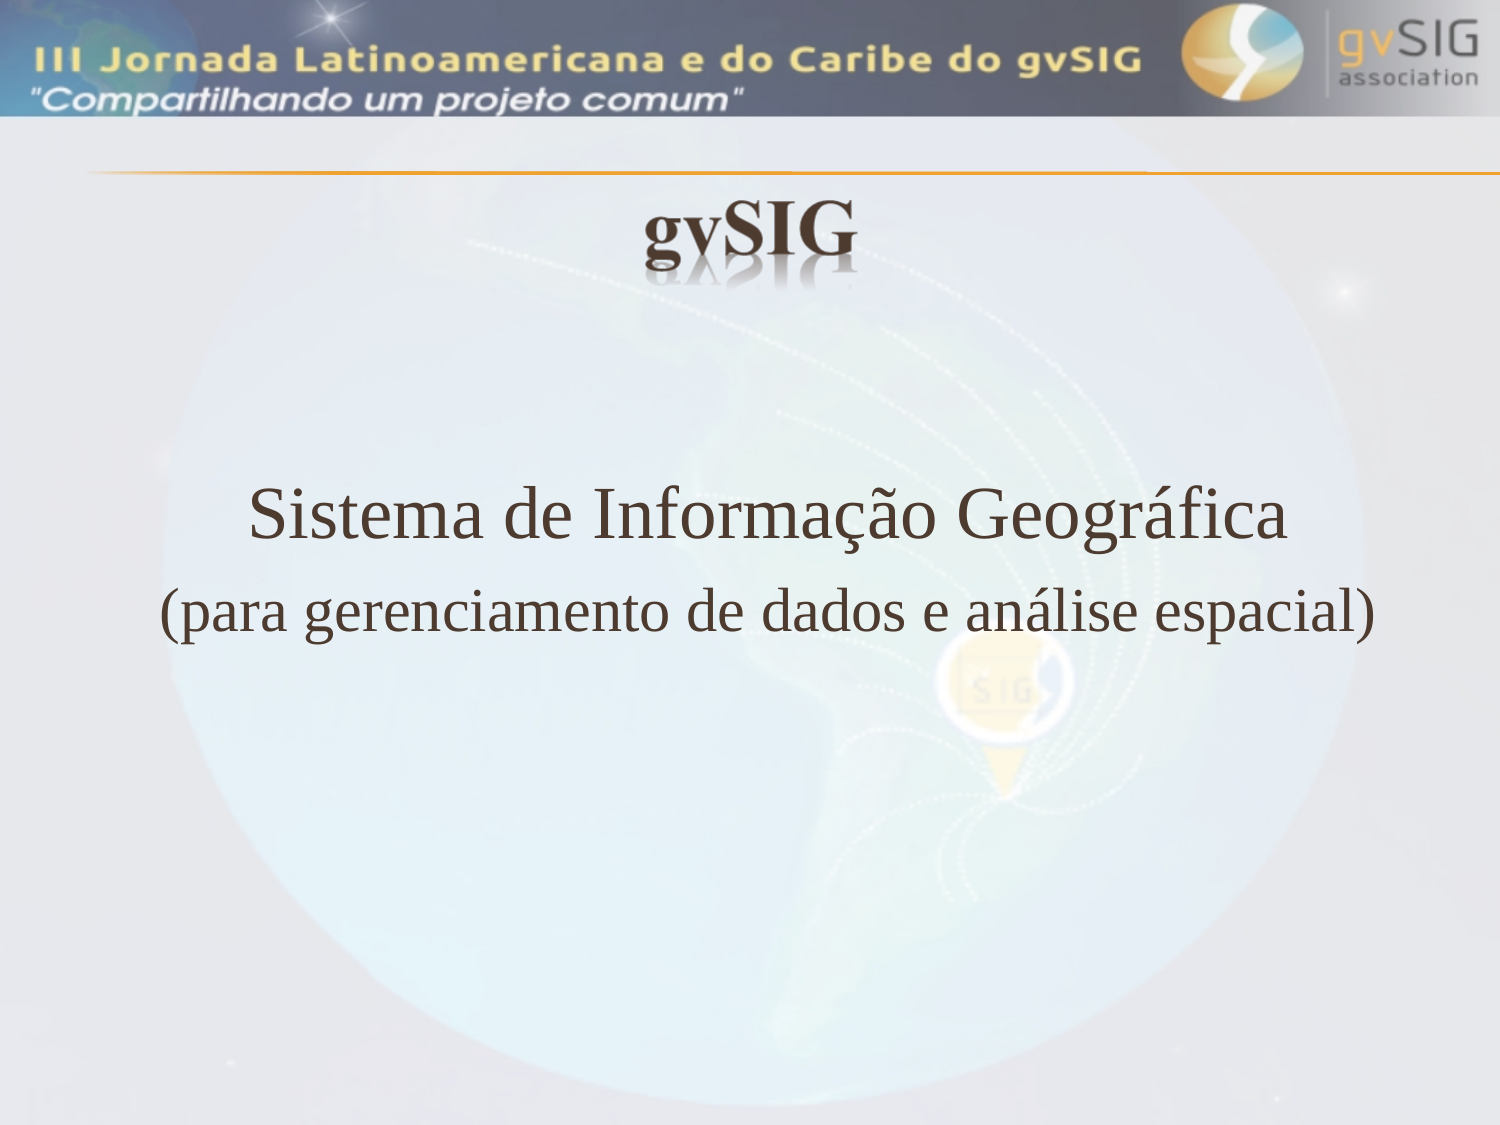

# Sistema de Informação Geográfica
(para gerenciamento de dados e análise espacial)